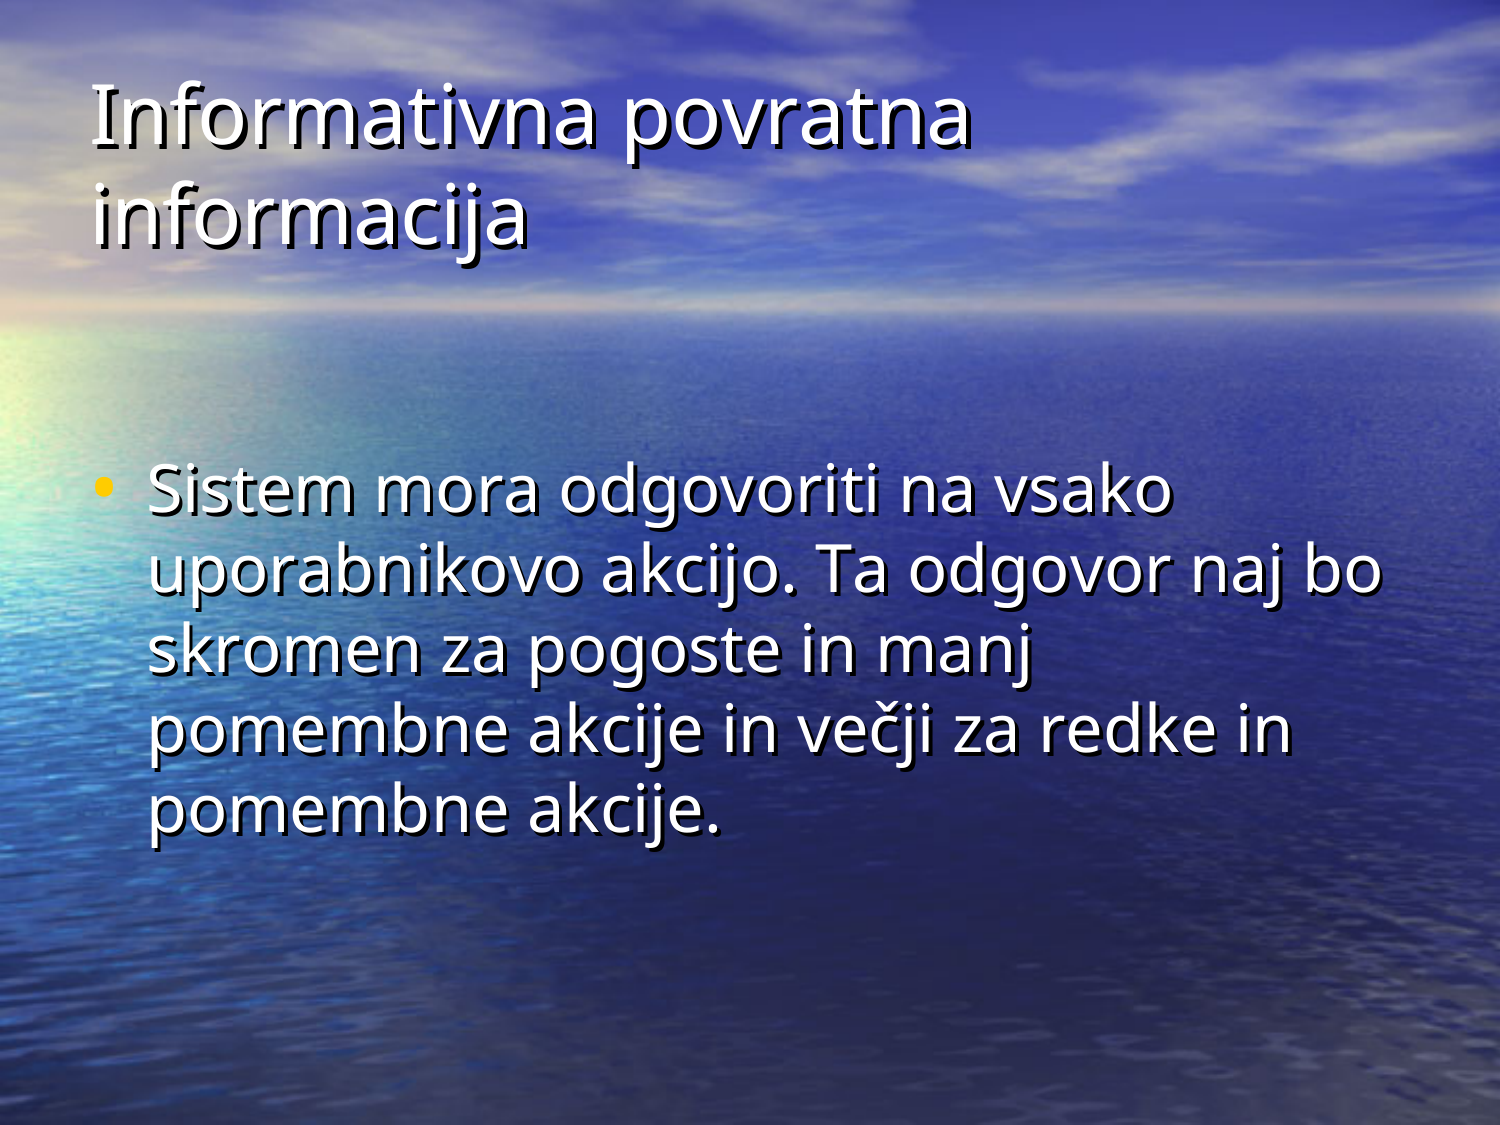

# Informativna povratna informacija
Sistem mora odgovoriti na vsako uporabnikovo akcijo. Ta odgovor naj bo skromen za pogoste in manj pomembne akcije in večji za redke in pomembne akcije.